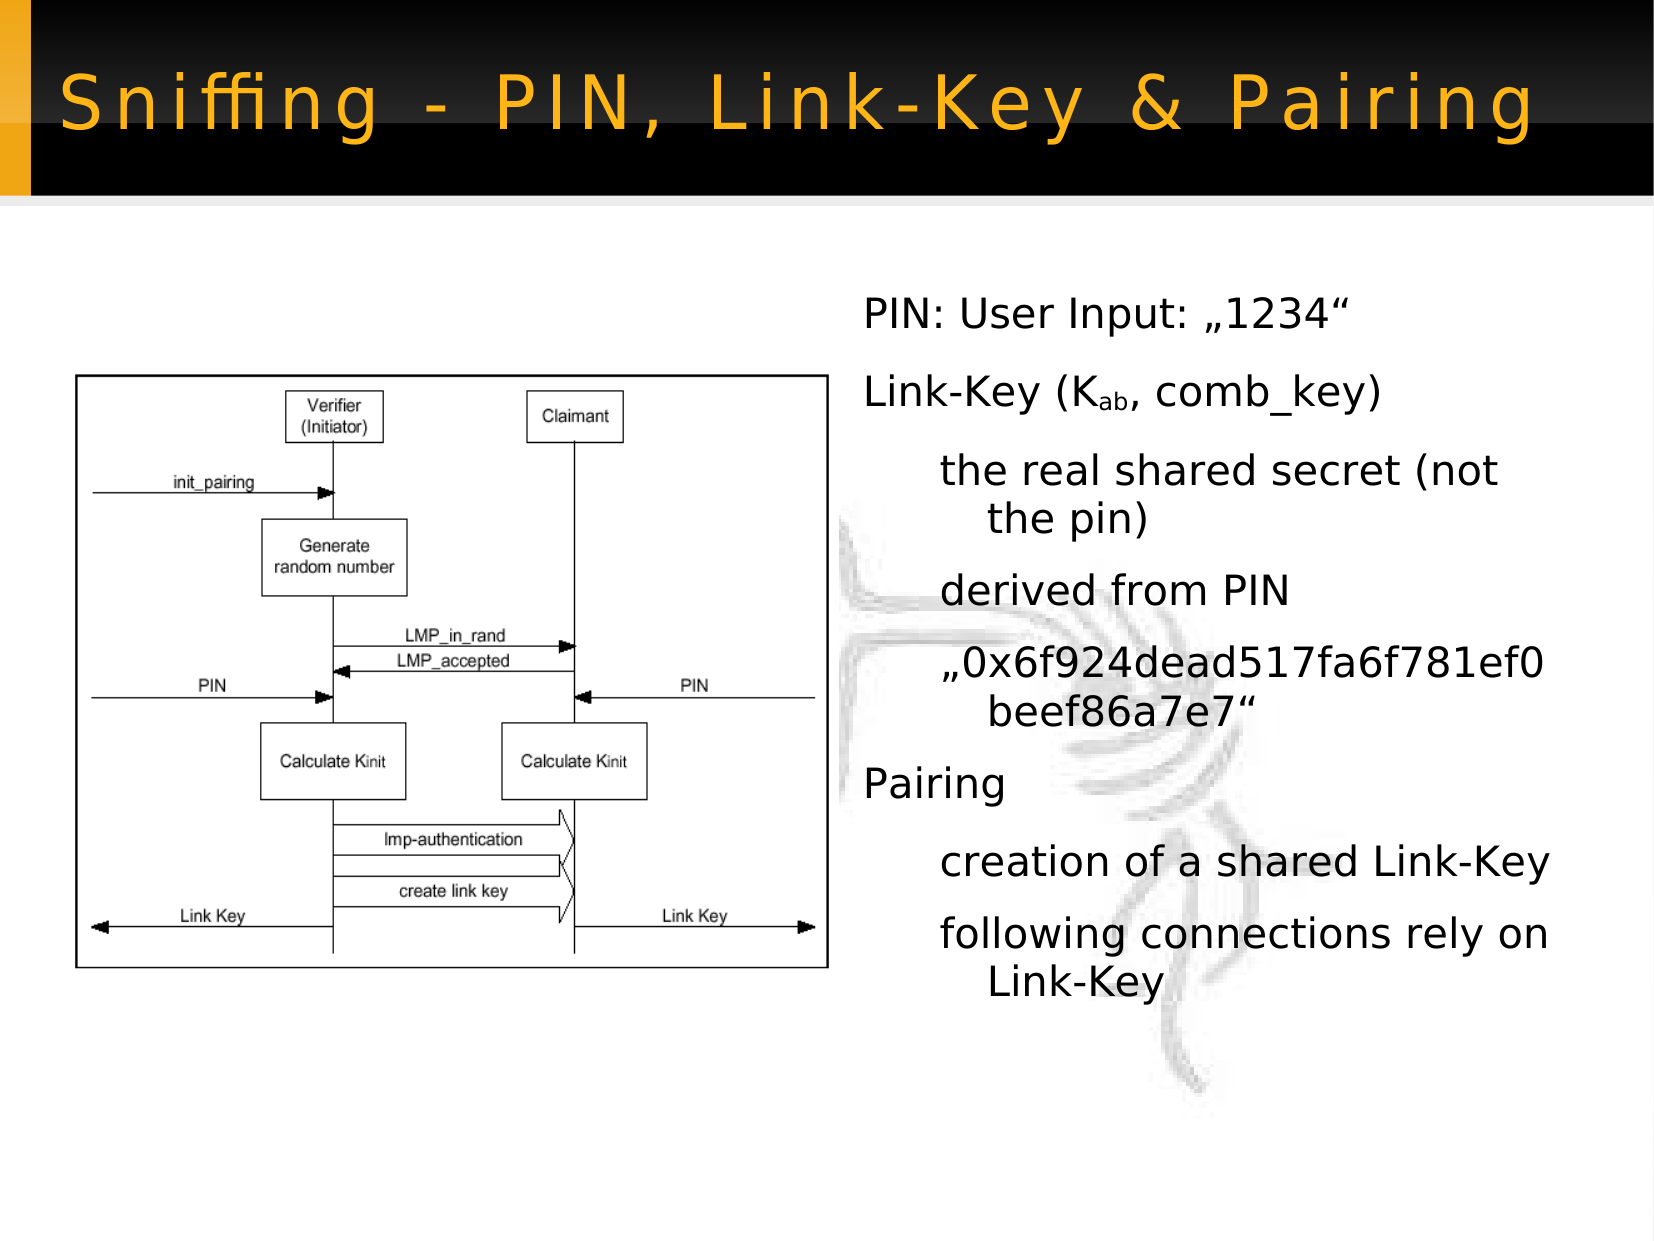

# Sniffing - PIN, Link-Key & Pairing
PIN: User Input: „1234“
Link-Key (Kab, comb_key)
the real shared secret (not the pin)
derived from PIN
„0x6f924dead517fa6f781ef0beef86a7e7“
Pairing
creation of a shared Link-Key
following connections rely on Link-Key